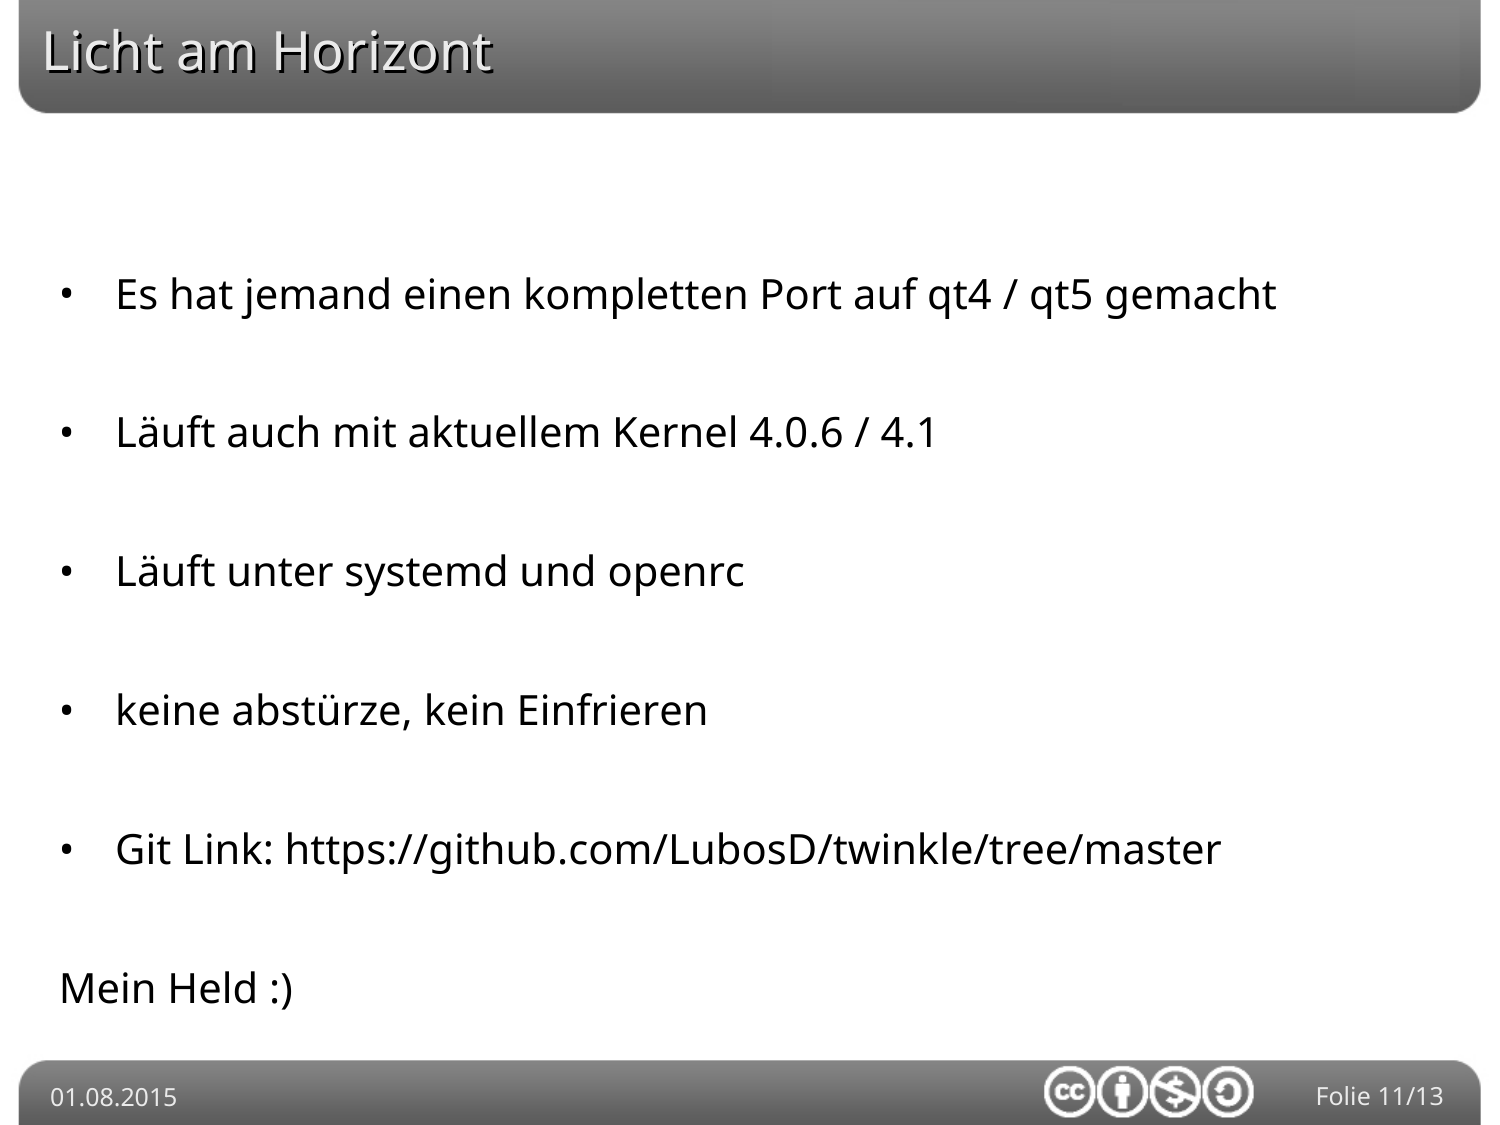

# Licht am Horizont
Es hat jemand einen kompletten Port auf qt4 / qt5 gemacht
Läuft auch mit aktuellem Kernel 4.0.6 / 4.1
Läuft unter systemd und openrc
keine abstürze, kein Einfrieren
Git Link: https://github.com/LubosD/twinkle/tree/master
Mein Held :)
11